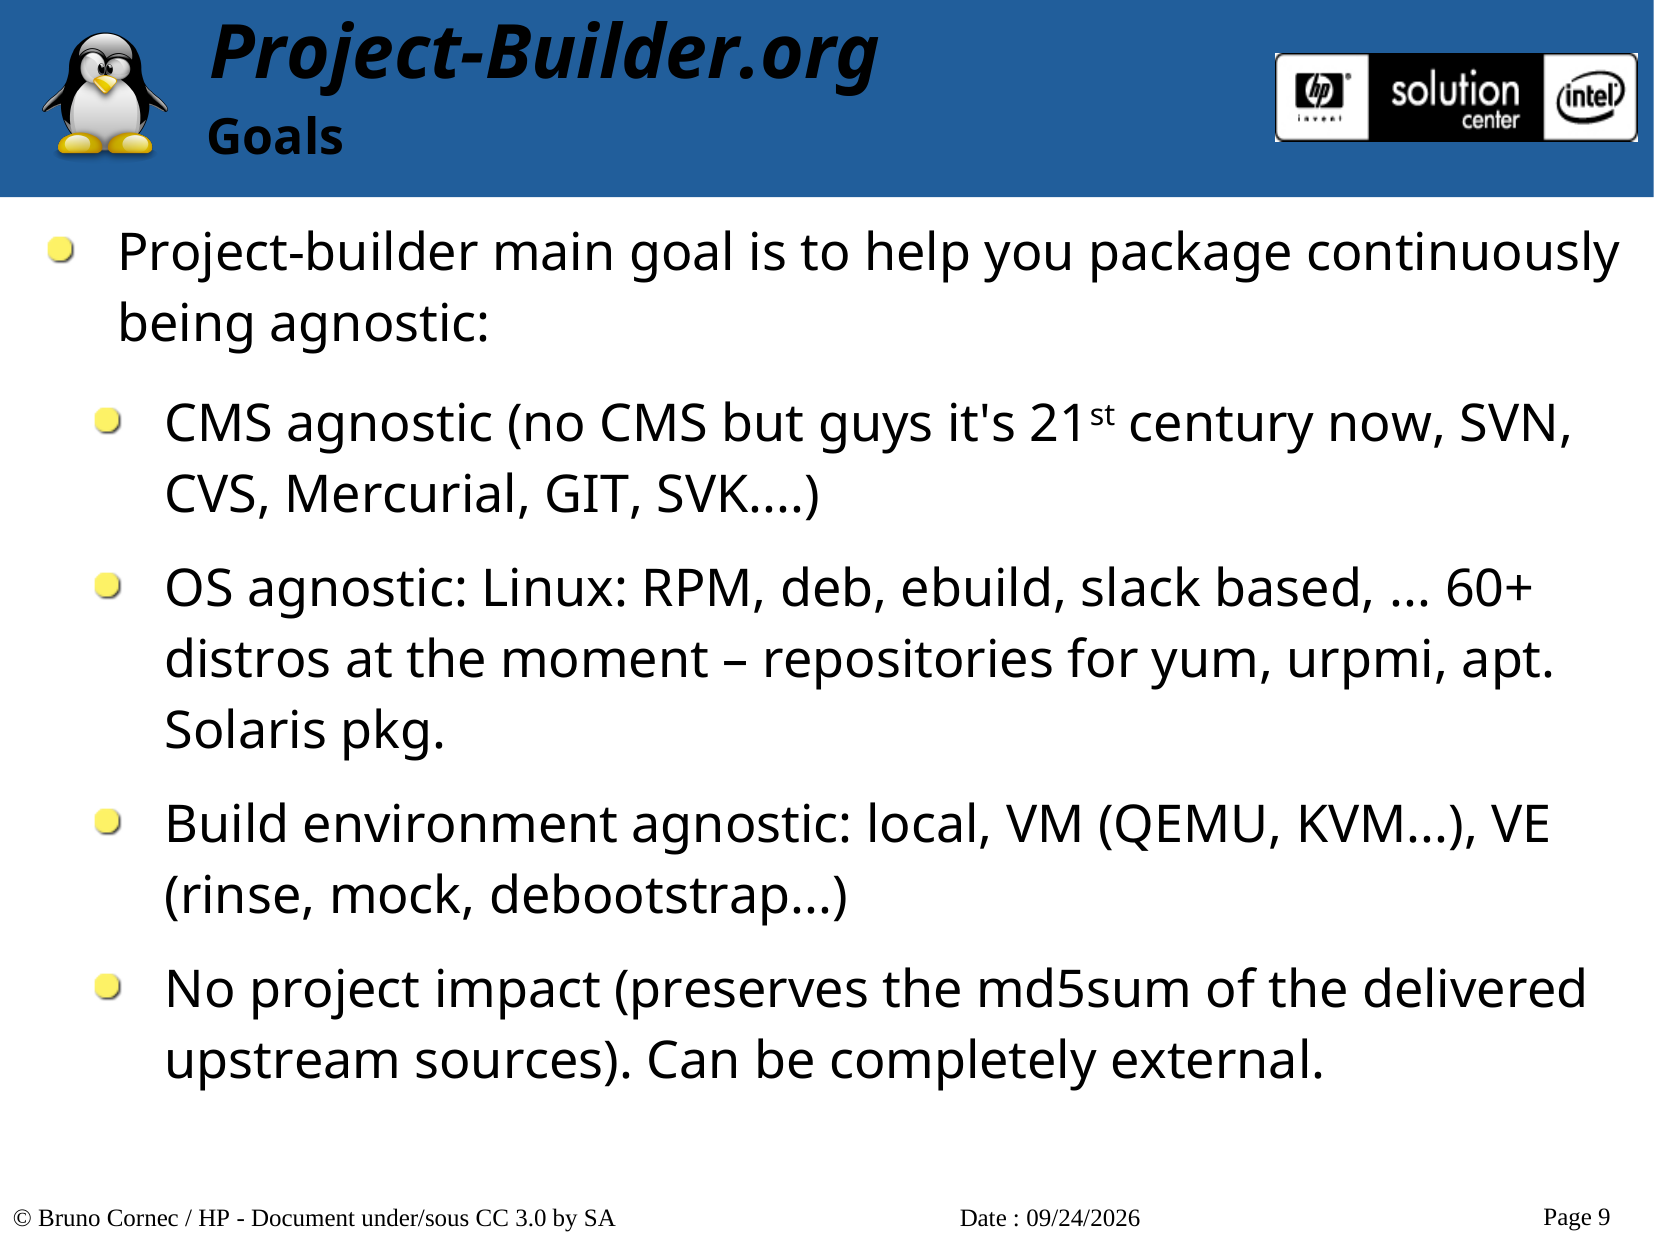

Goals
# Project-builder main goal is to help you package continuously being agnostic:
CMS agnostic (no CMS but guys it's 21st century now, SVN, CVS, Mercurial, GIT, SVK....)
OS agnostic: Linux: RPM, deb, ebuild, slack based, ... 60+ distros at the moment – repositories for yum, urpmi, apt. Solaris pkg.
Build environment agnostic: local, VM (QEMU, KVM...), VE (rinse, mock, debootstrap...)
No project impact (preserves the md5sum of the delivered upstream sources). Can be completely external.